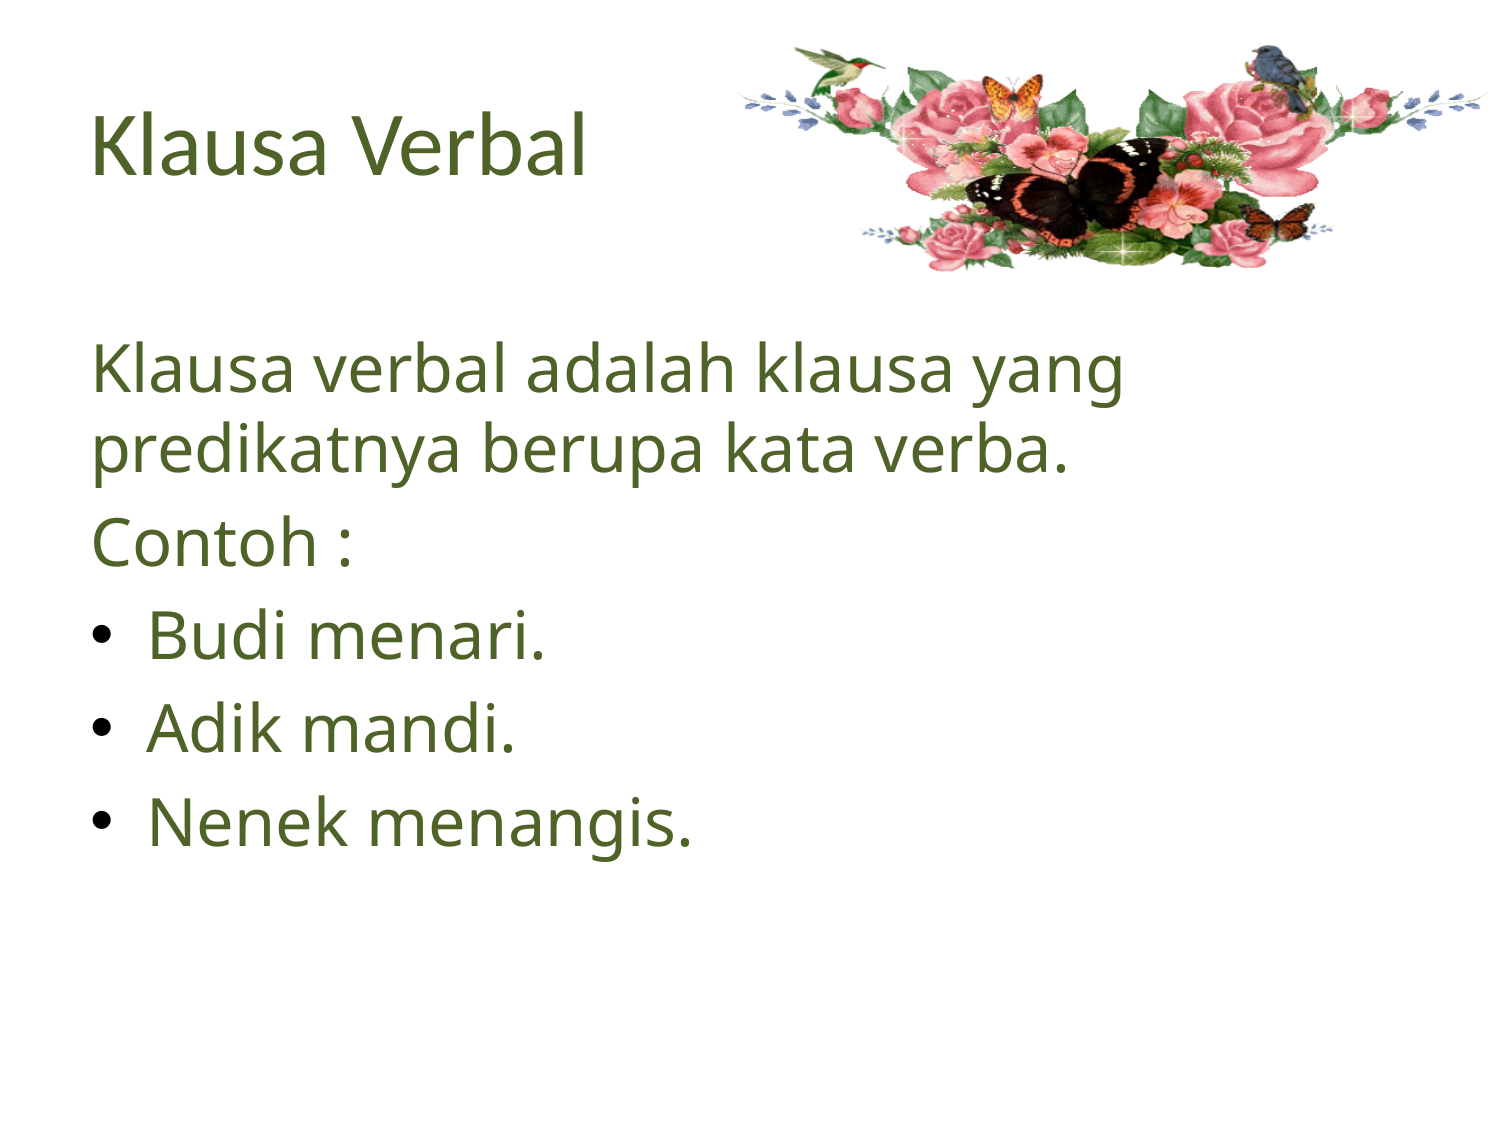

# Klausa Verbal
Klausa verbal adalah klausa yang predikatnya berupa kata verba.
Contoh :
Budi menari.
Adik mandi.
Nenek menangis.